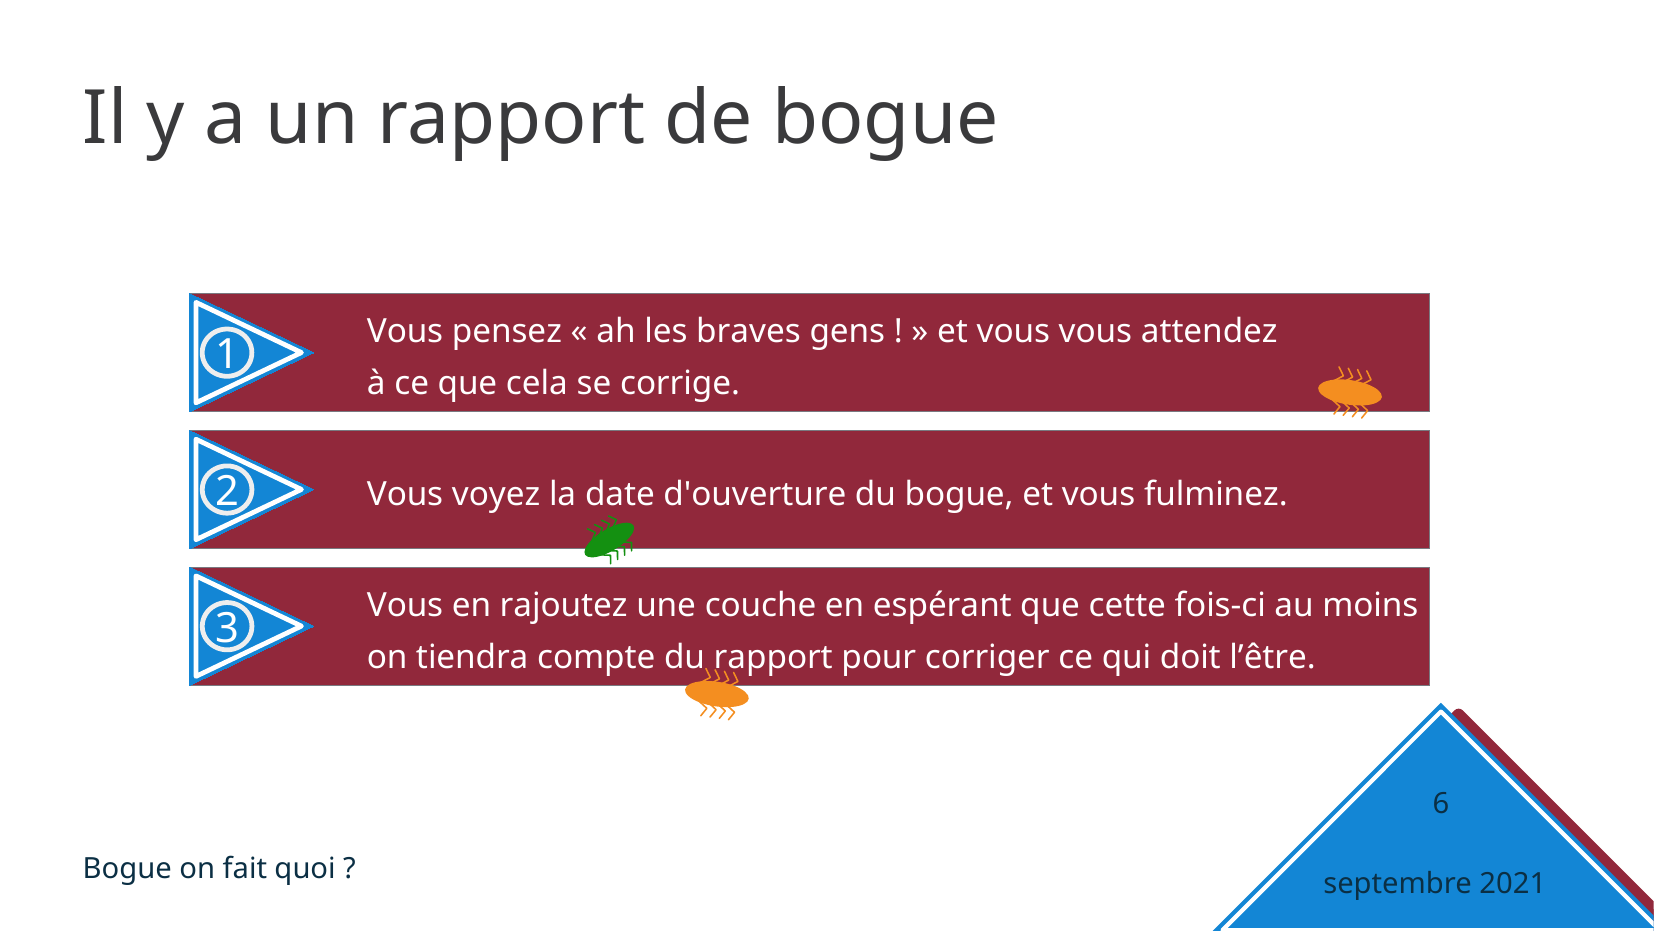

# Il y a un rapport de bogue
Vous pensez « ah les braves gens ! » et vous vous attendez
à ce que cela se corrige.
1
Vous voyez la date d'ouverture du bogue, et vous fulminez.
2
Vous en rajoutez une couche en espérant que cette fois-ci au moins
on tiendra compte du rapport pour corriger ce qui doit l’être.
3
6
Bogue on fait quoi ?
septembre 2021